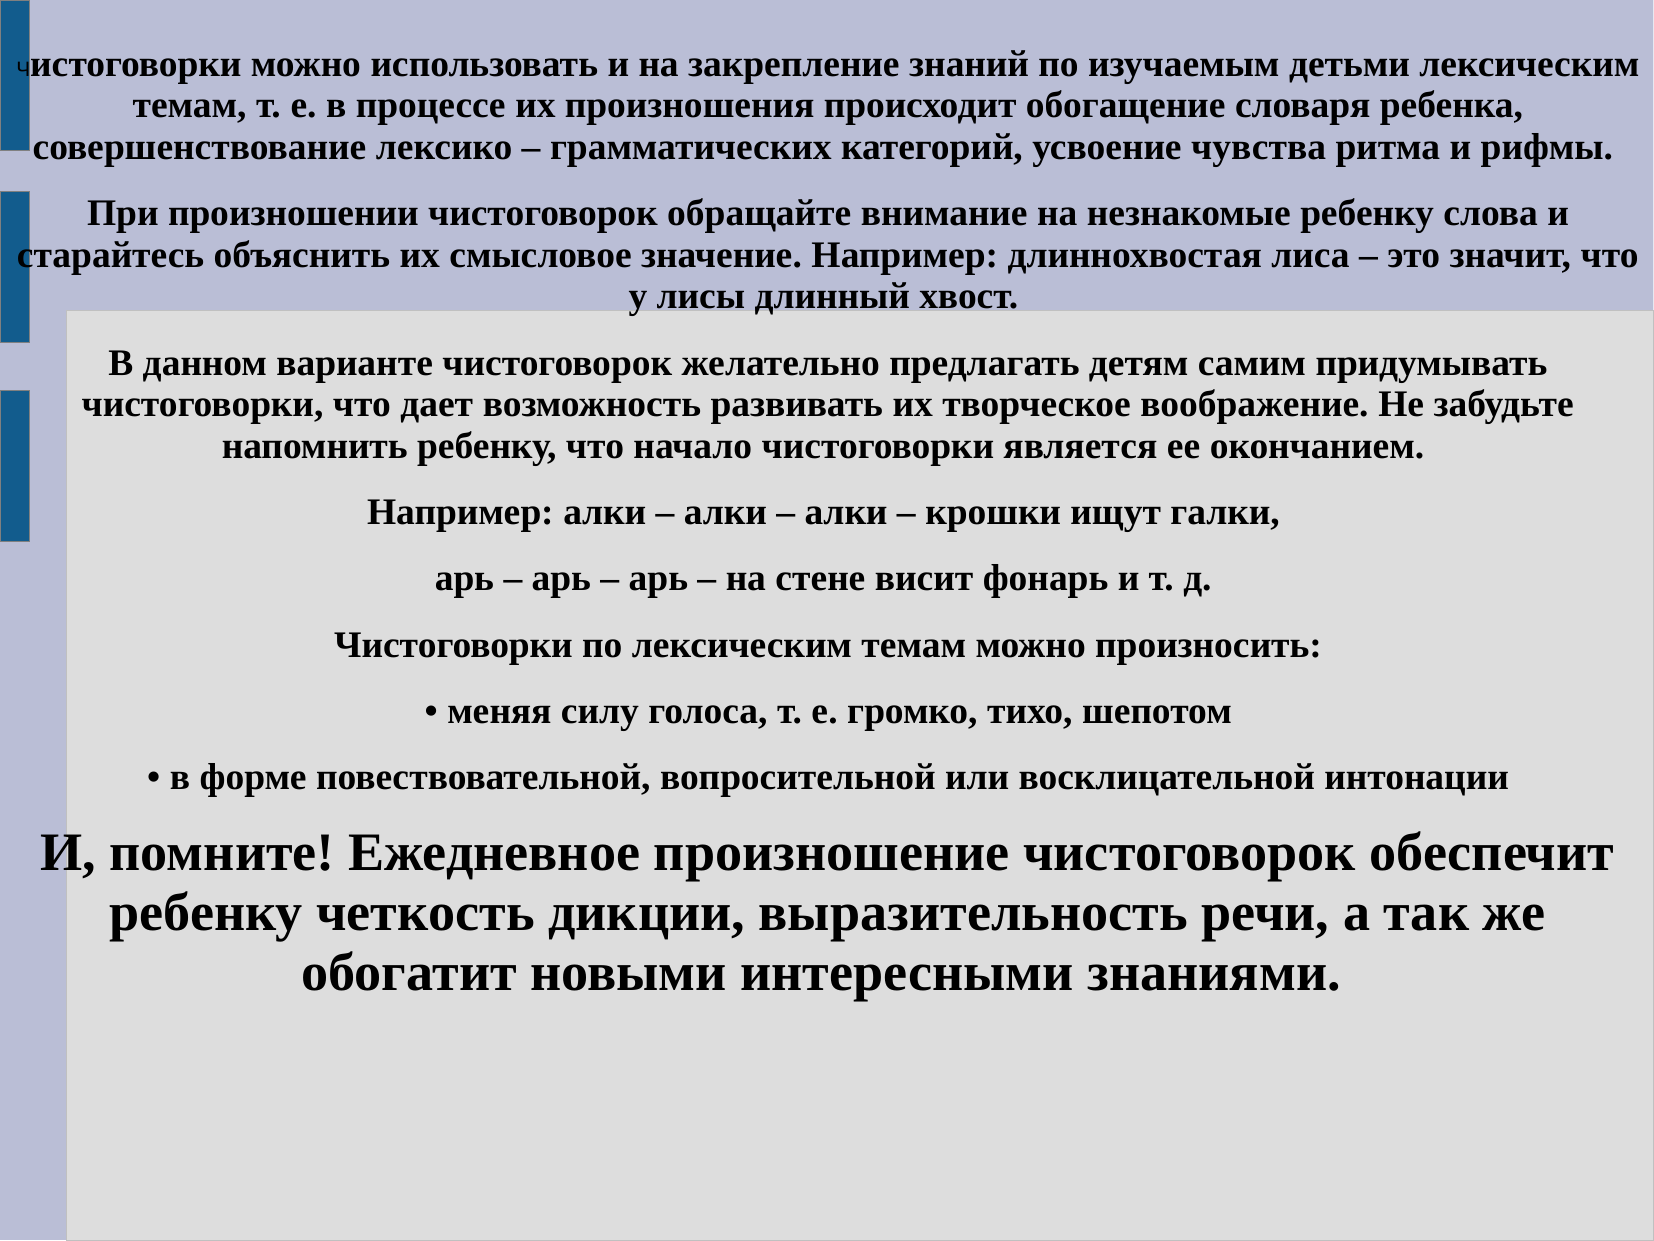

Чистоговорки можно использовать и на закрепление знаний по изучаемым детьми лексическим темам, т. е. в процессе их произношения происходит обогащение словаря ребенка, совершенствование лексико – грамматических категорий, усвоение чувства ритма и рифмы.
При произношении чистоговорок обращайте внимание на незнакомые ребенку слова и старайтесь объяснить их смысловое значение. Например: длиннохвостая лиса – это значит, что у лисы длинный хвост.
В данном варианте чистоговорок желательно предлагать детям самим придумывать чистоговорки, что дает возможность развивать их творческое воображение. Не забудьте напомнить ребенку, что начало чистоговорки является ее окончанием.
Например: алки – алки – алки – крошки ищут галки,
арь – арь – арь – на стене висит фонарь и т. д.
Чистоговорки по лексическим темам можно произносить:
• меняя силу голоса, т. е. громко, тихо, шепотом
• в форме повествовательной, вопросительной или восклицательной интонации
И, помните! Ежедневное произношение чистоговорок обеспечит ребенку четкость дикции, выразительность речи, а так же обогатит новыми интересными знаниями.